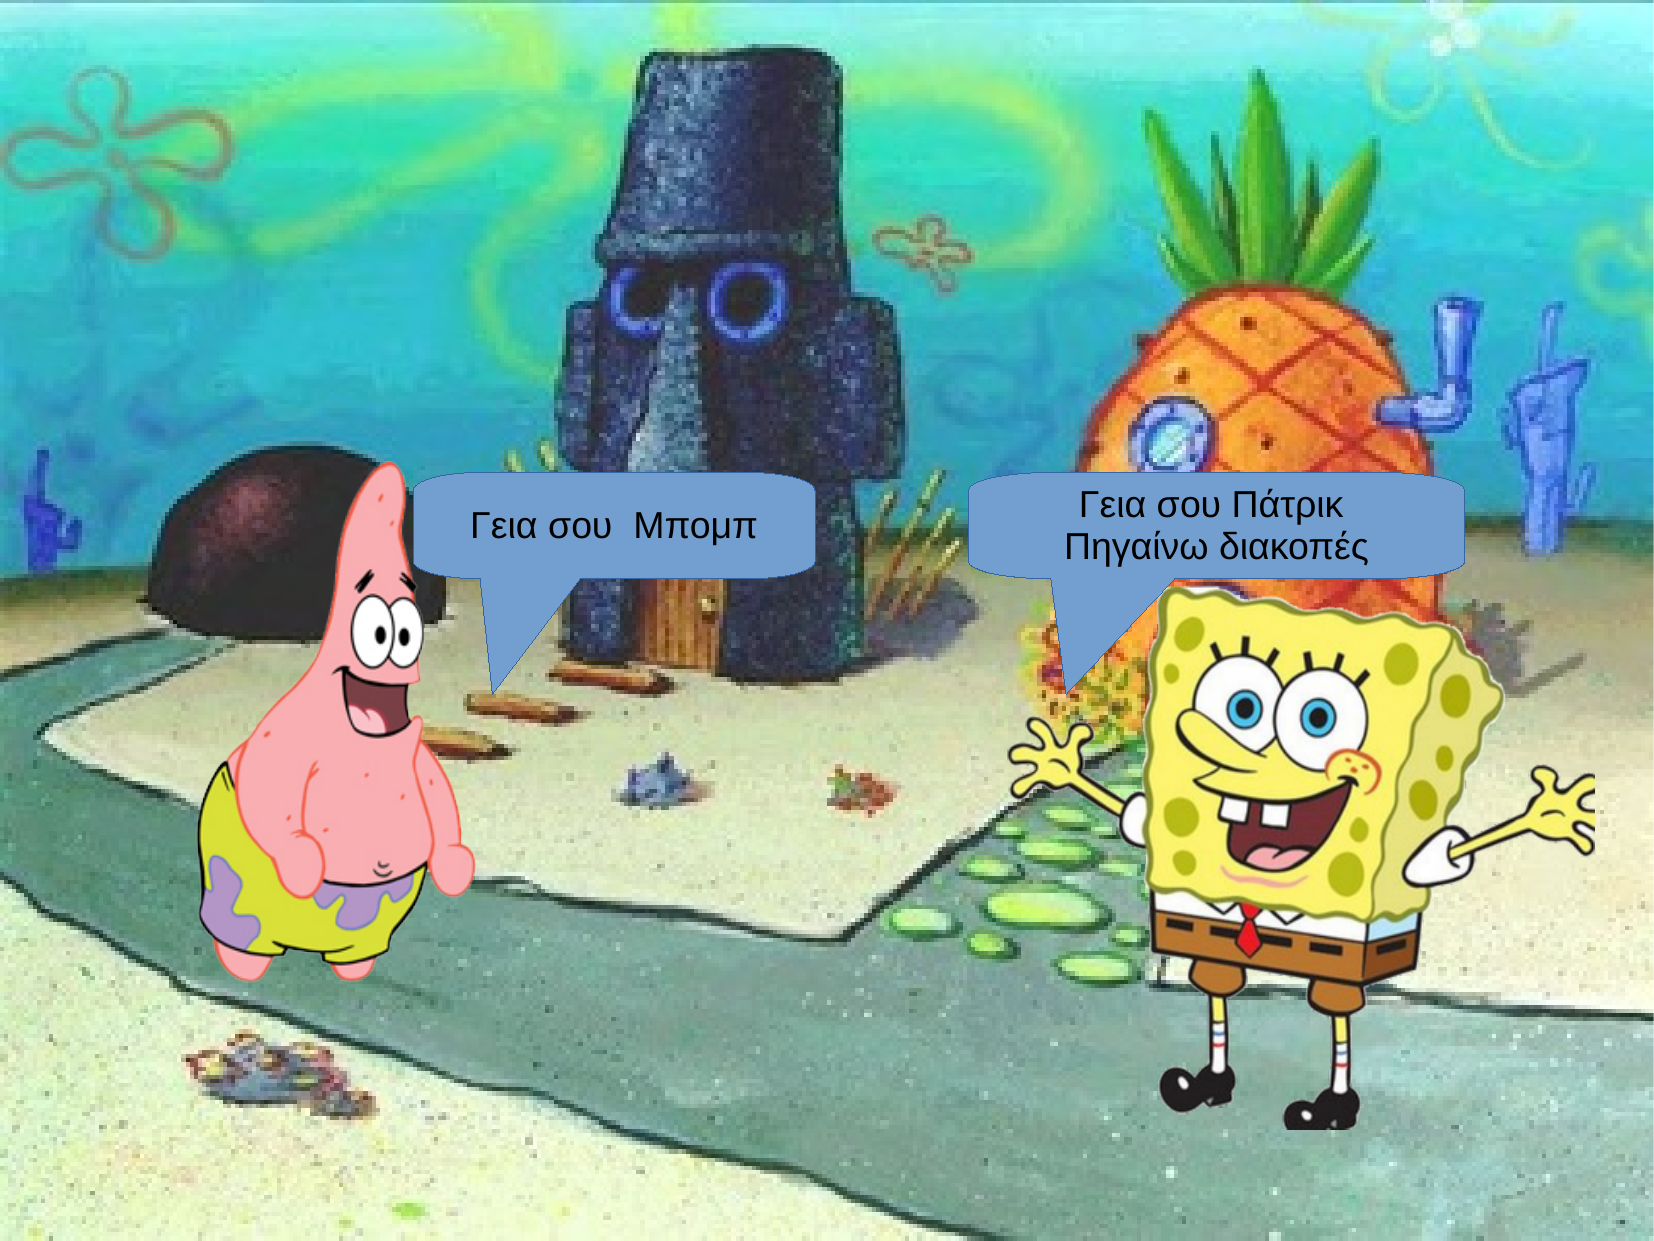

Γεια σου Μπομπ
Γεια σου Πάτρικ
Πηγαίνω διακοπές